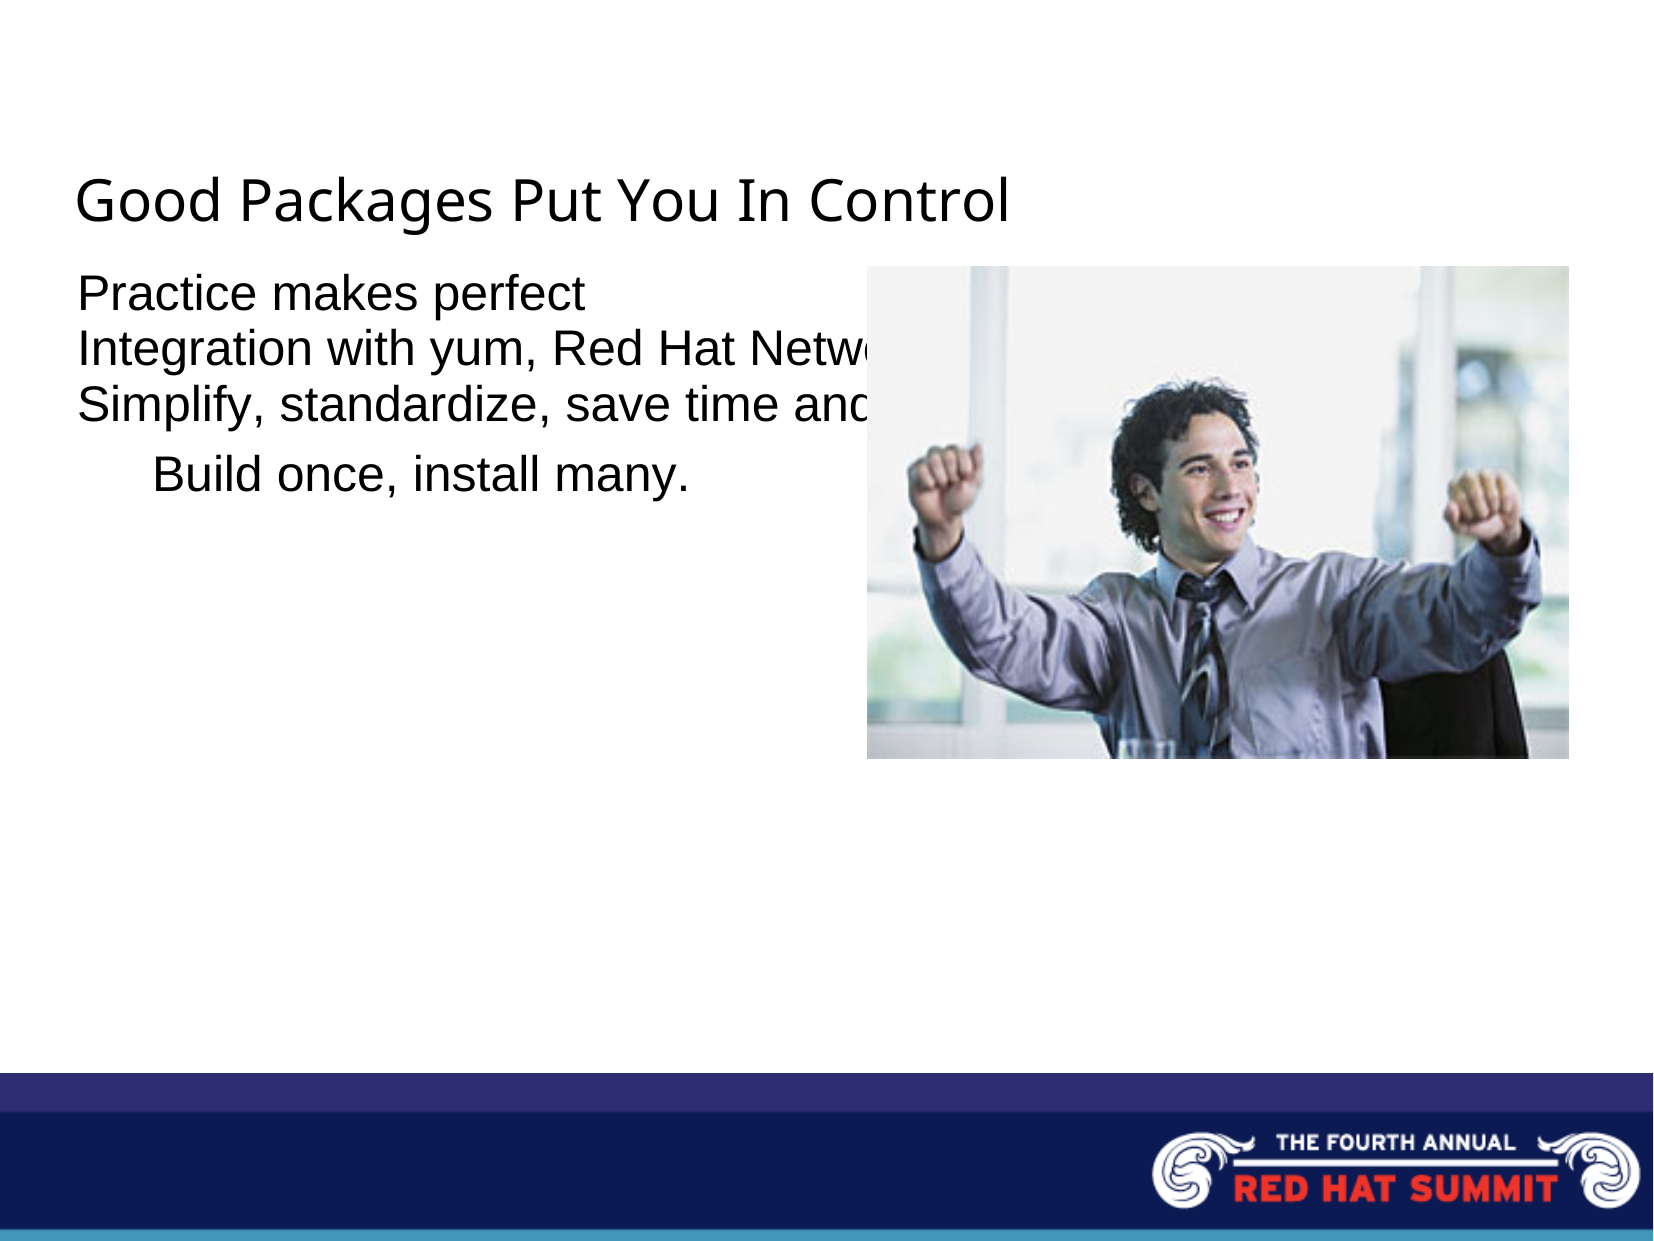

# Good Packages Put You In Control
Practice makes perfect
Integration with yum, Red Hat Network Satellite
Simplify, standardize, save time and sanity
Build once, install many.